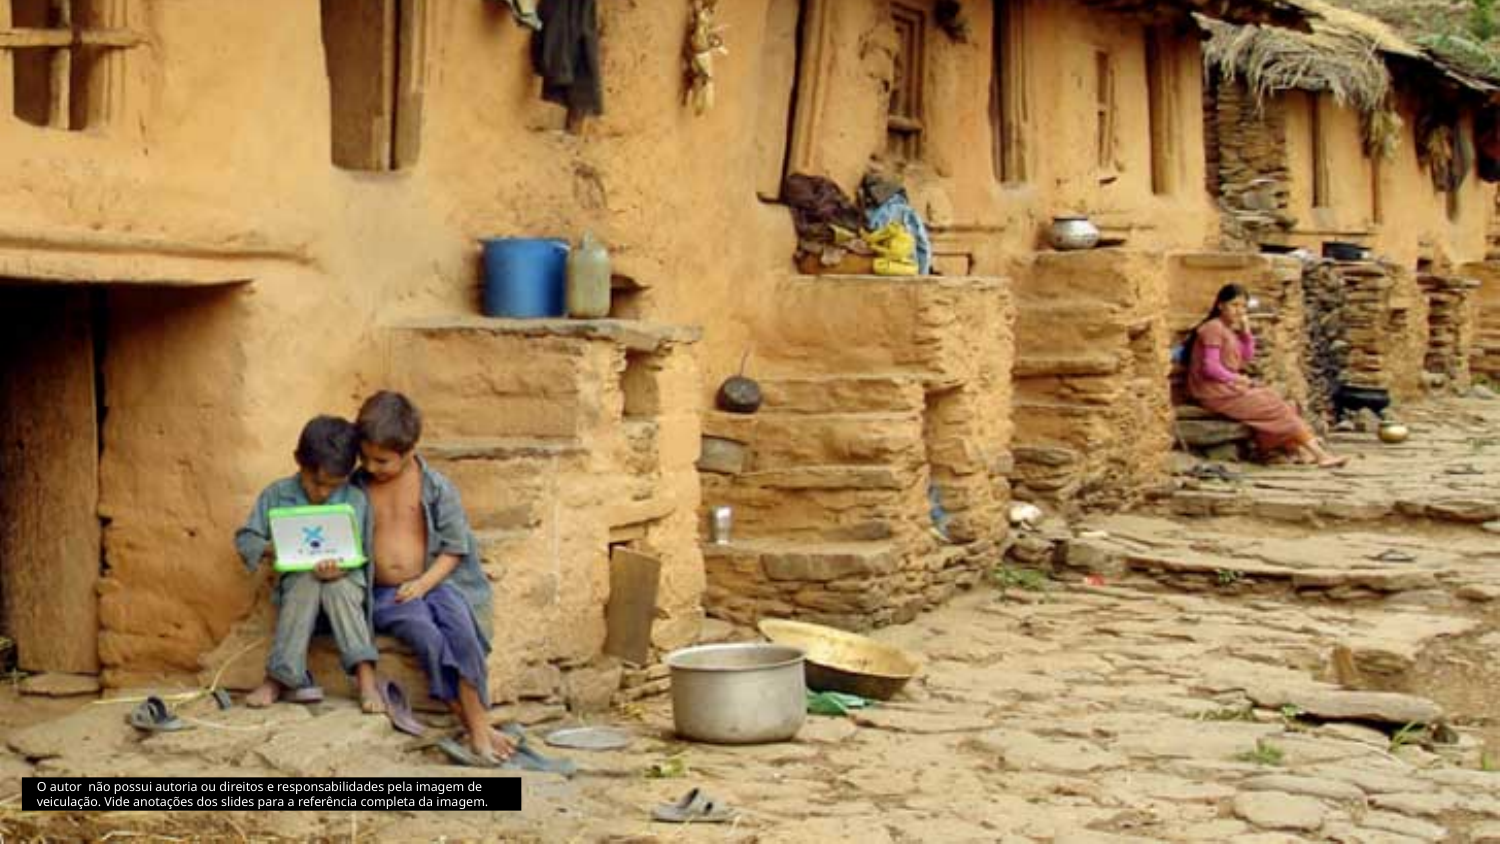

O autor não possui autoria ou direitos e responsabilidades pela imagem de veiculação. Vide anotações dos slides para a referência completa da imagem.